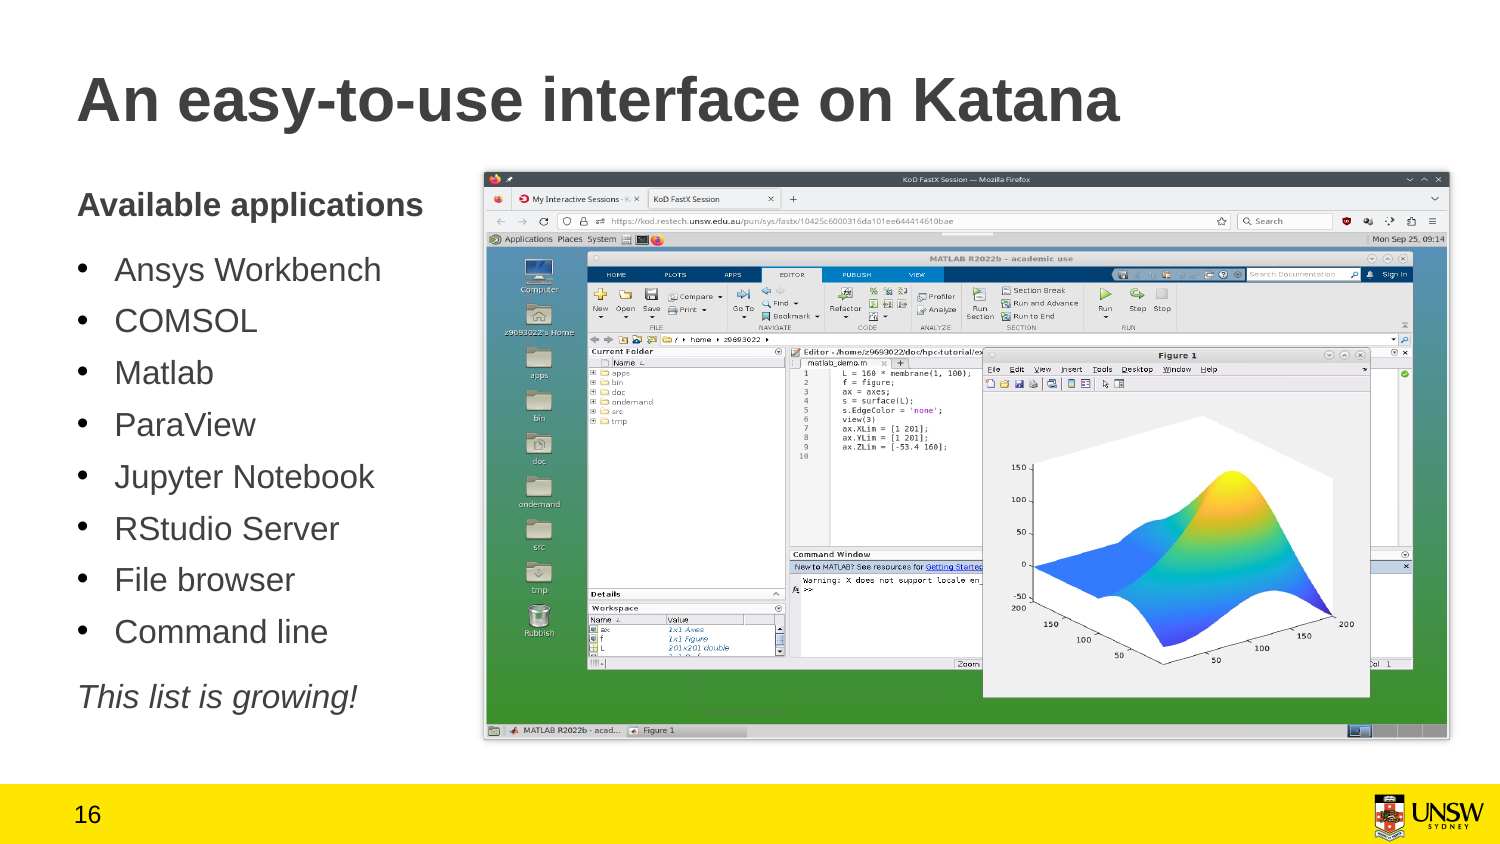

# An easy-to-use interface on Katana
Available applications
Ansys Workbench
COMSOL
Matlab
ParaView
Jupyter Notebook
RStudio Server
File browser
Command line
This list is growing!